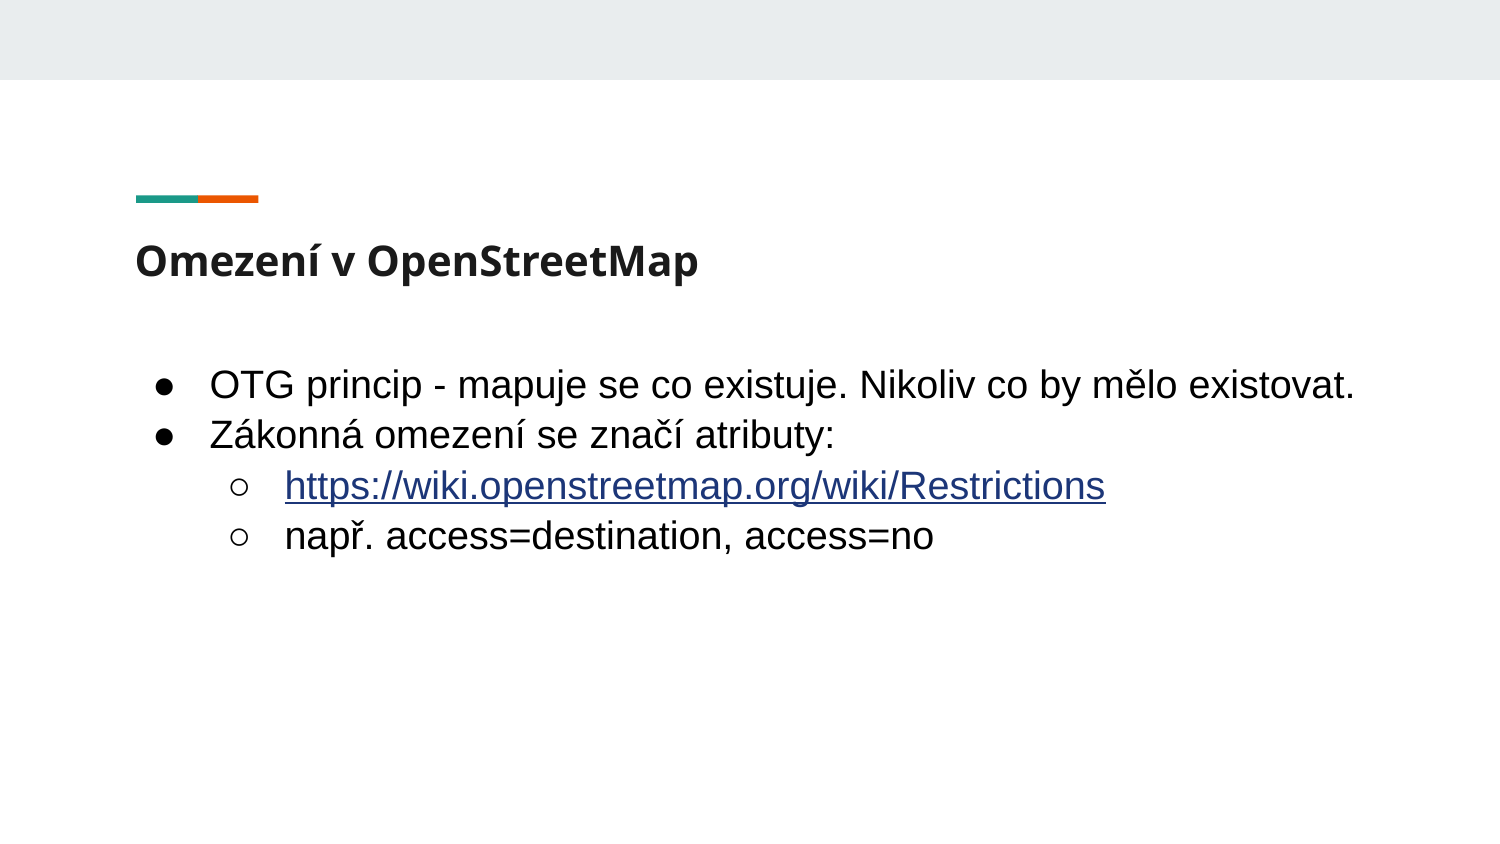

# Omezení v OpenStreetMap
OTG princip - mapuje se co existuje. Nikoliv co by mělo existovat.
Zákonná omezení se značí atributy:
https://wiki.openstreetmap.org/wiki/Restrictions
např. access=destination, access=no